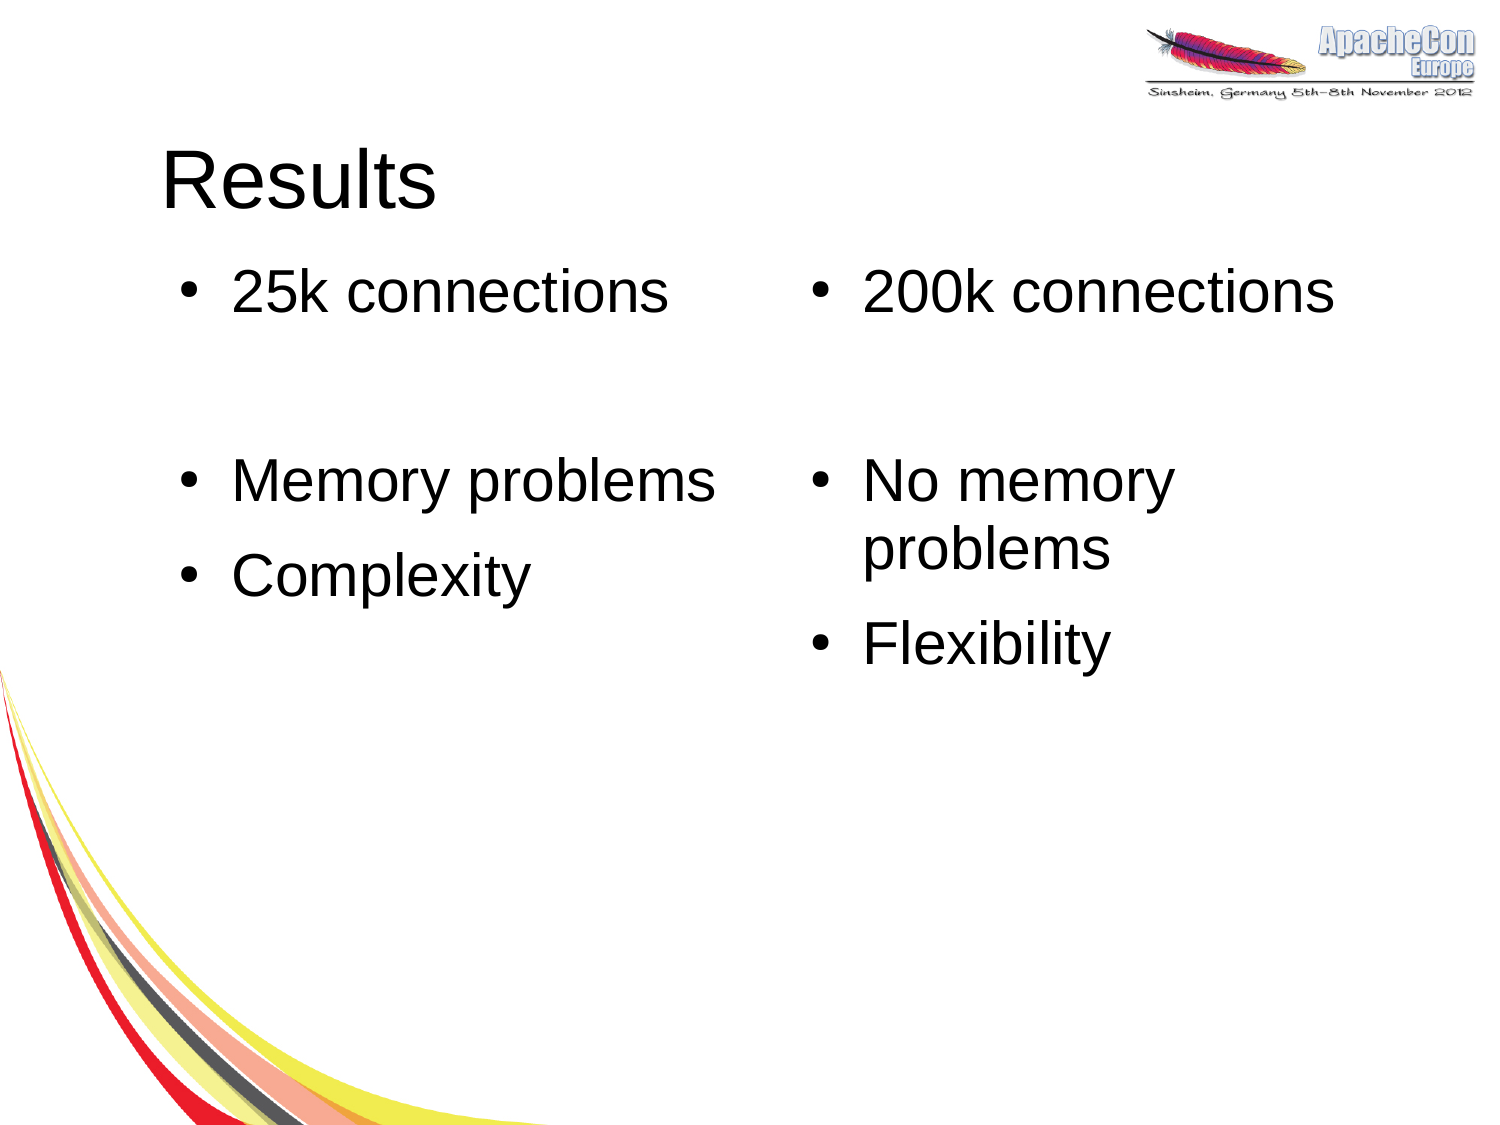

# Results
25k connections
Memory problems
Complexity
200k connections
No memory problems
Flexibility